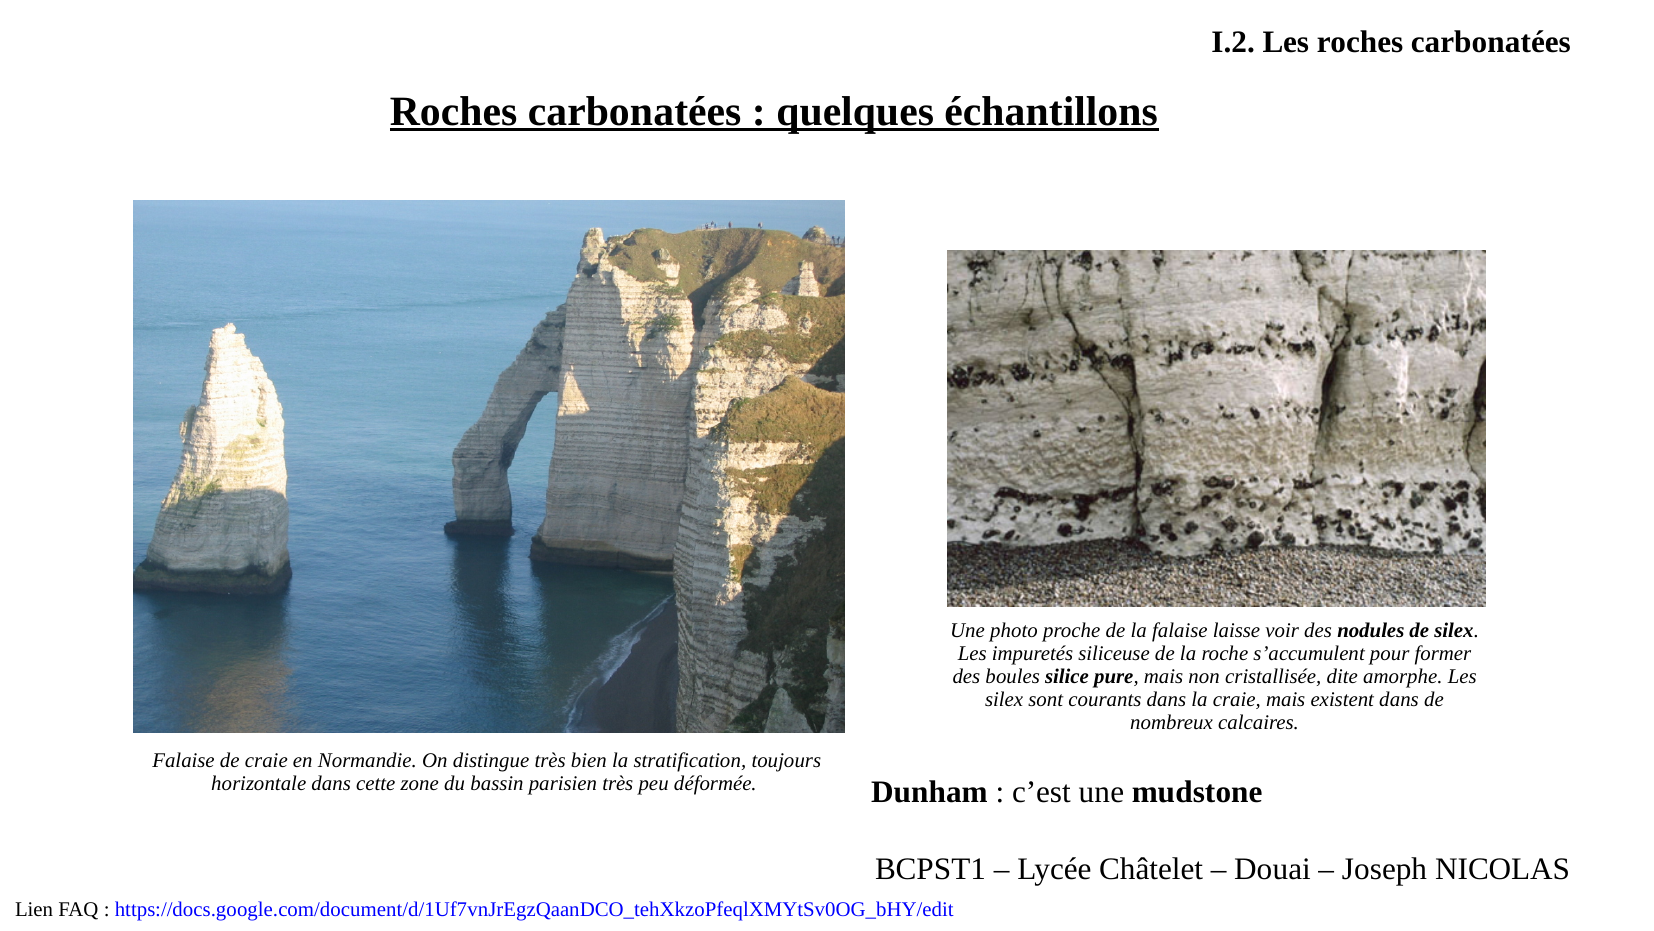

I.2. Les roches carbonatées
				Roches carbonatées : quelques échantillons
Une photo proche de la falaise laisse voir des nodules de silex. Les impuretés siliceuse de la roche s’accumulent pour former des boules silice pure, mais non cristallisée, dite amorphe. Les silex sont courants dans la craie, mais existent dans de nombreux calcaires.
Falaise de craie en Normandie. On distingue très bien la stratification, toujours horizontale dans cette zone du bassin parisien très peu déformée.
Dunham : c’est une mudstone
BCPST1 – Lycée Châtelet – Douai – Joseph NICOLAS
Lien FAQ : https://docs.google.com/document/d/1Uf7vnJrEgzQaanDCO_tehXkzoPfeqlXMYtSv0OG_bHY/edit